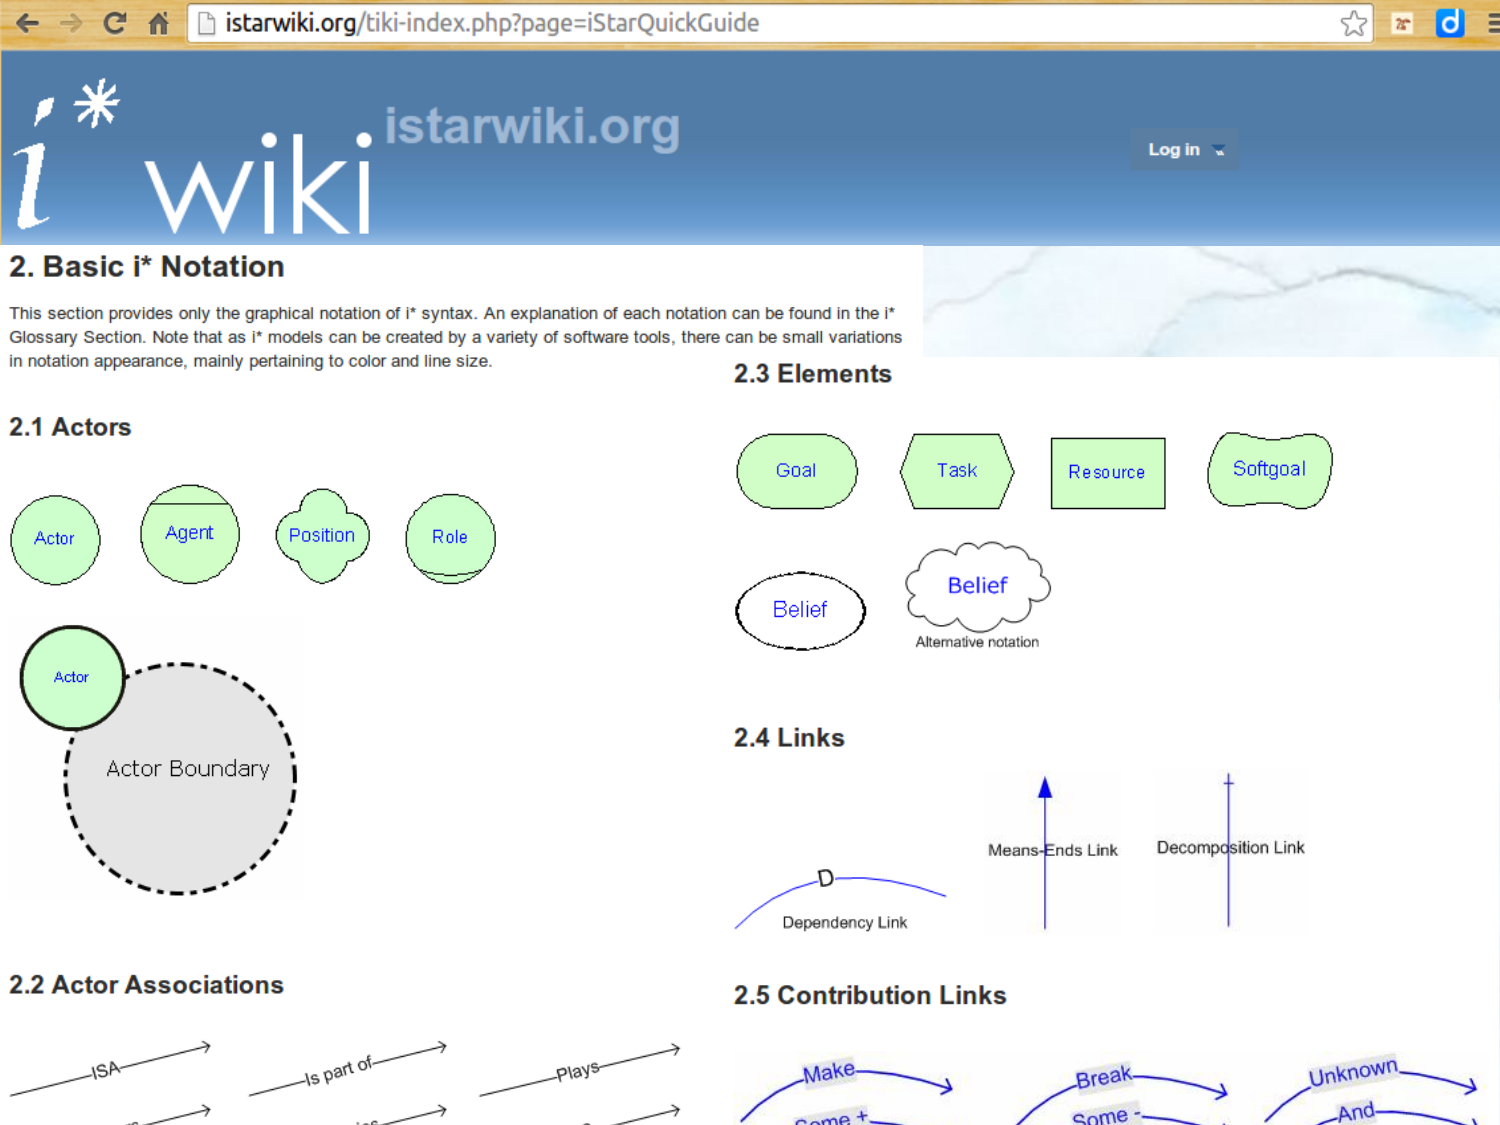

# iStar
An Invitation to Service Systems Thinking
October 2014
87